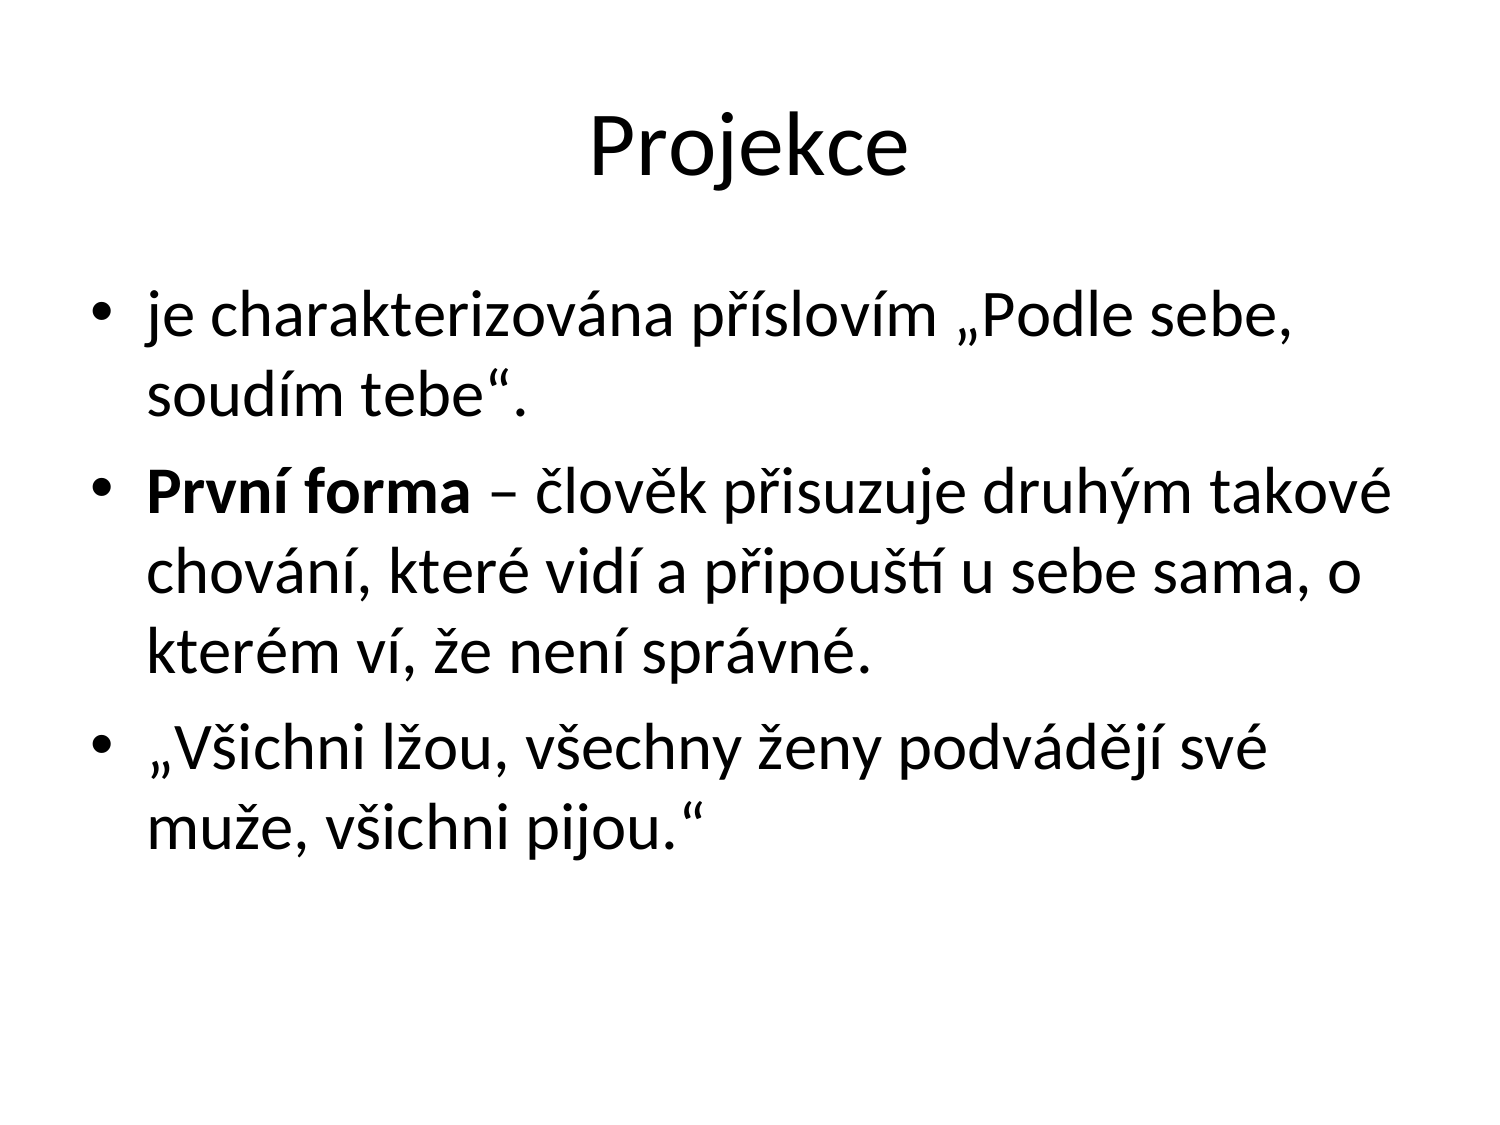

# Projekce
je charakterizována příslovím „Podle sebe, soudím tebe“.
První forma – člověk přisuzuje druhým takové chování, které vidí a připouští u sebe sama, o kterém ví, že není správné.
„Všichni lžou, všechny ženy podvádějí své muže, všichni pijou.“